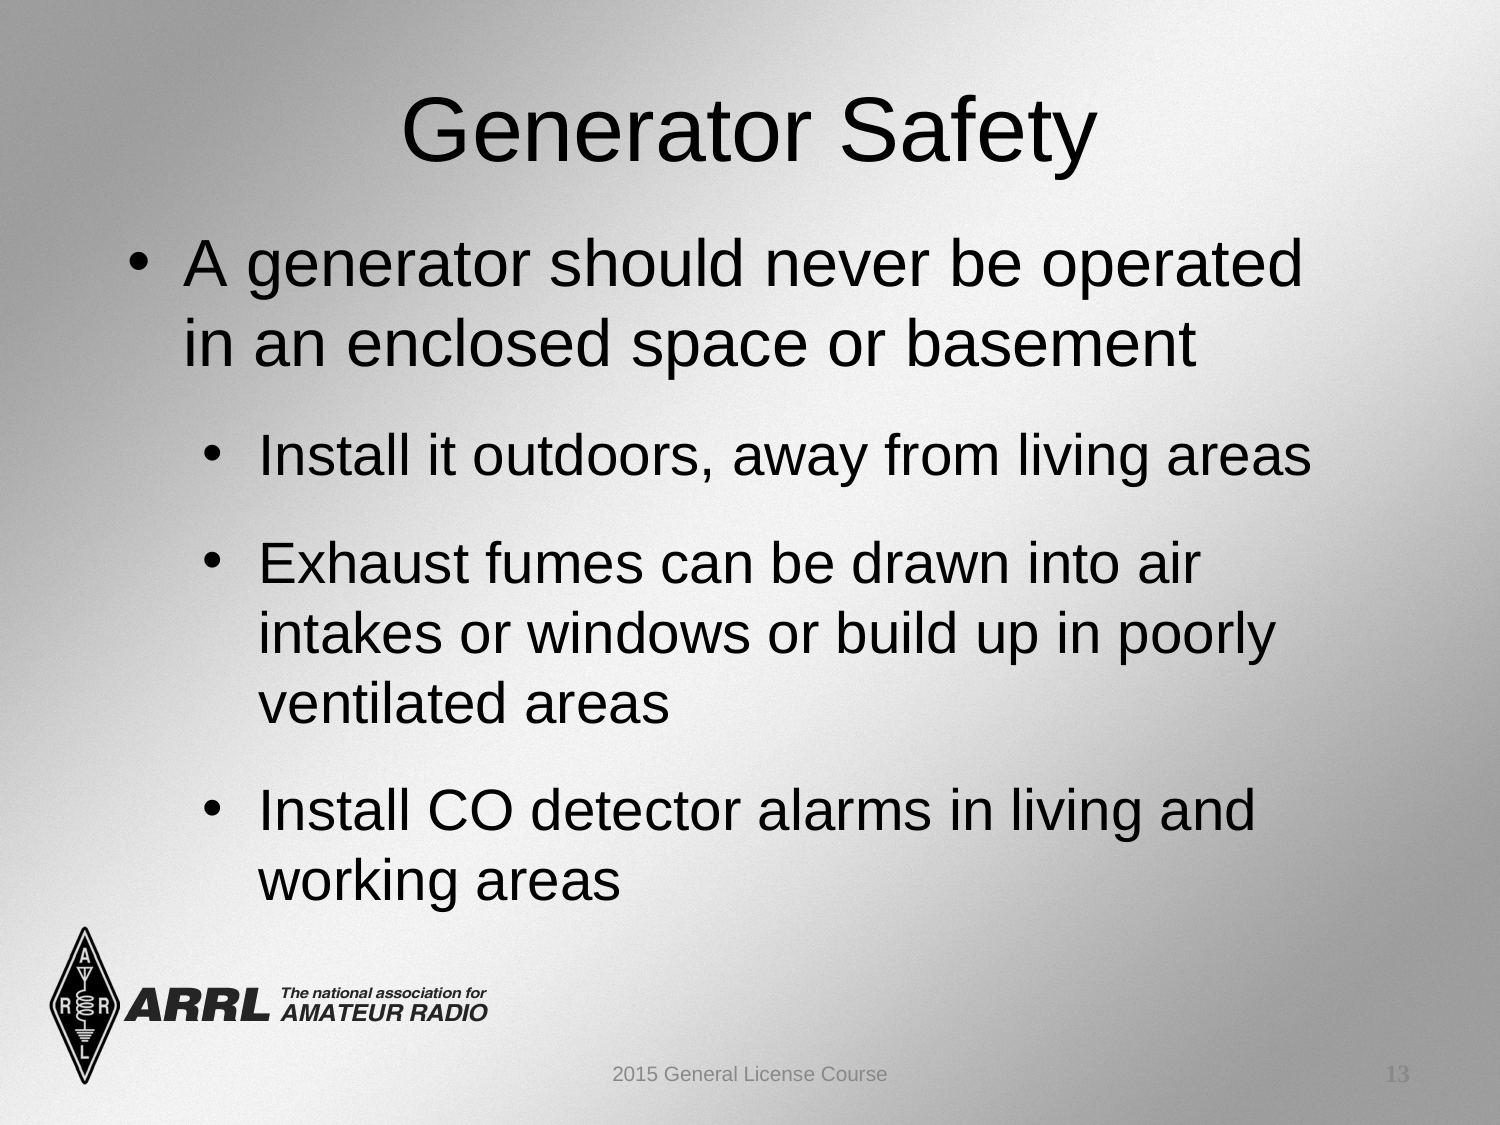

Generator Safety
A generator should never be operated in an enclosed space or basement
Install it outdoors, away from living areas
Exhaust fumes can be drawn into air intakes or windows or build up in poorly ventilated areas
Install CO detector alarms in living and working areas
2015 General License Course